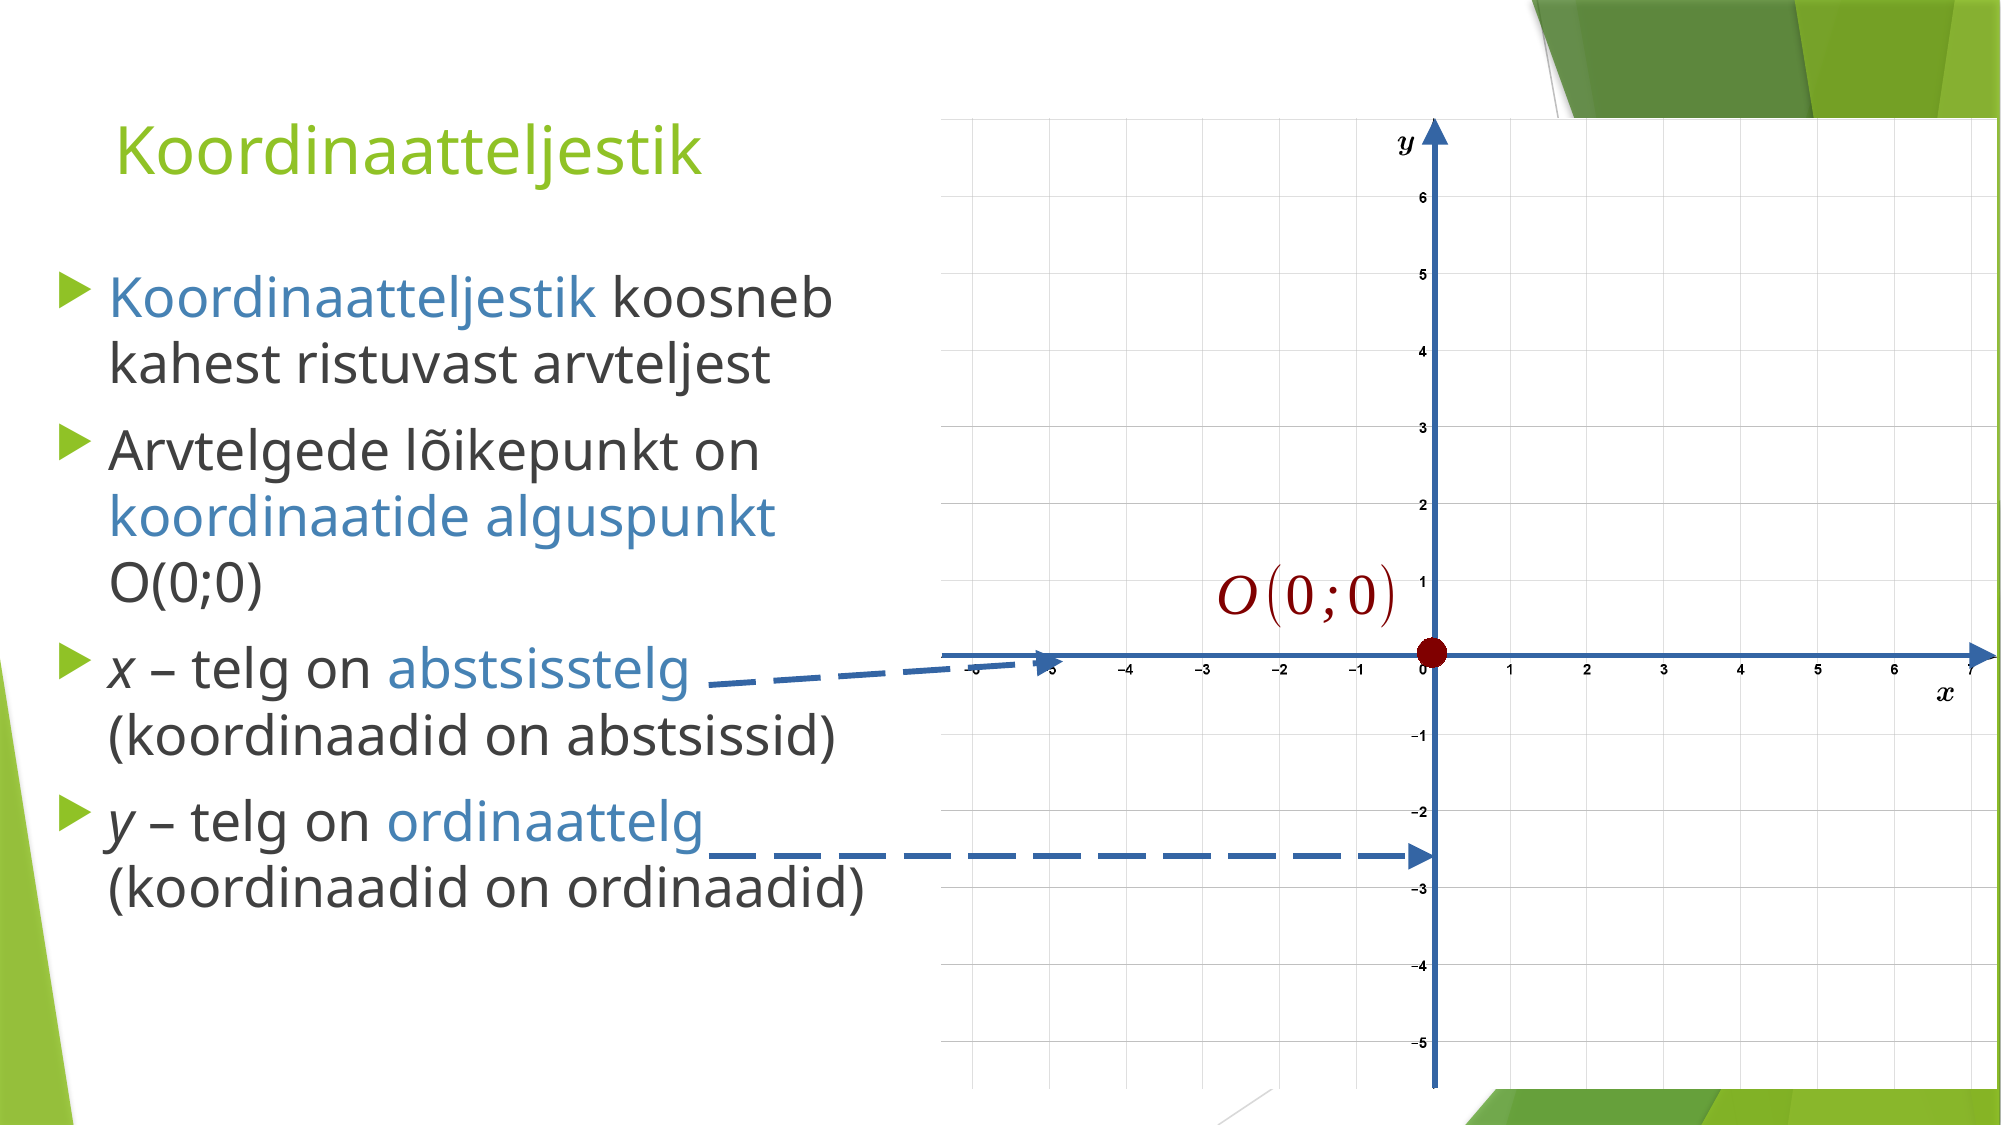

# Koordinaatteljestik
Koordinaatteljestik koosneb kahest ristuvast arvteljest
Arvtelgede lõikepunkt on koordinaatide alguspunkt O(0;0)
x – telg on abstsisstelg (koordinaadid on abstsissid)
y – telg on ordinaattelg (koordinaadid on ordinaadid)